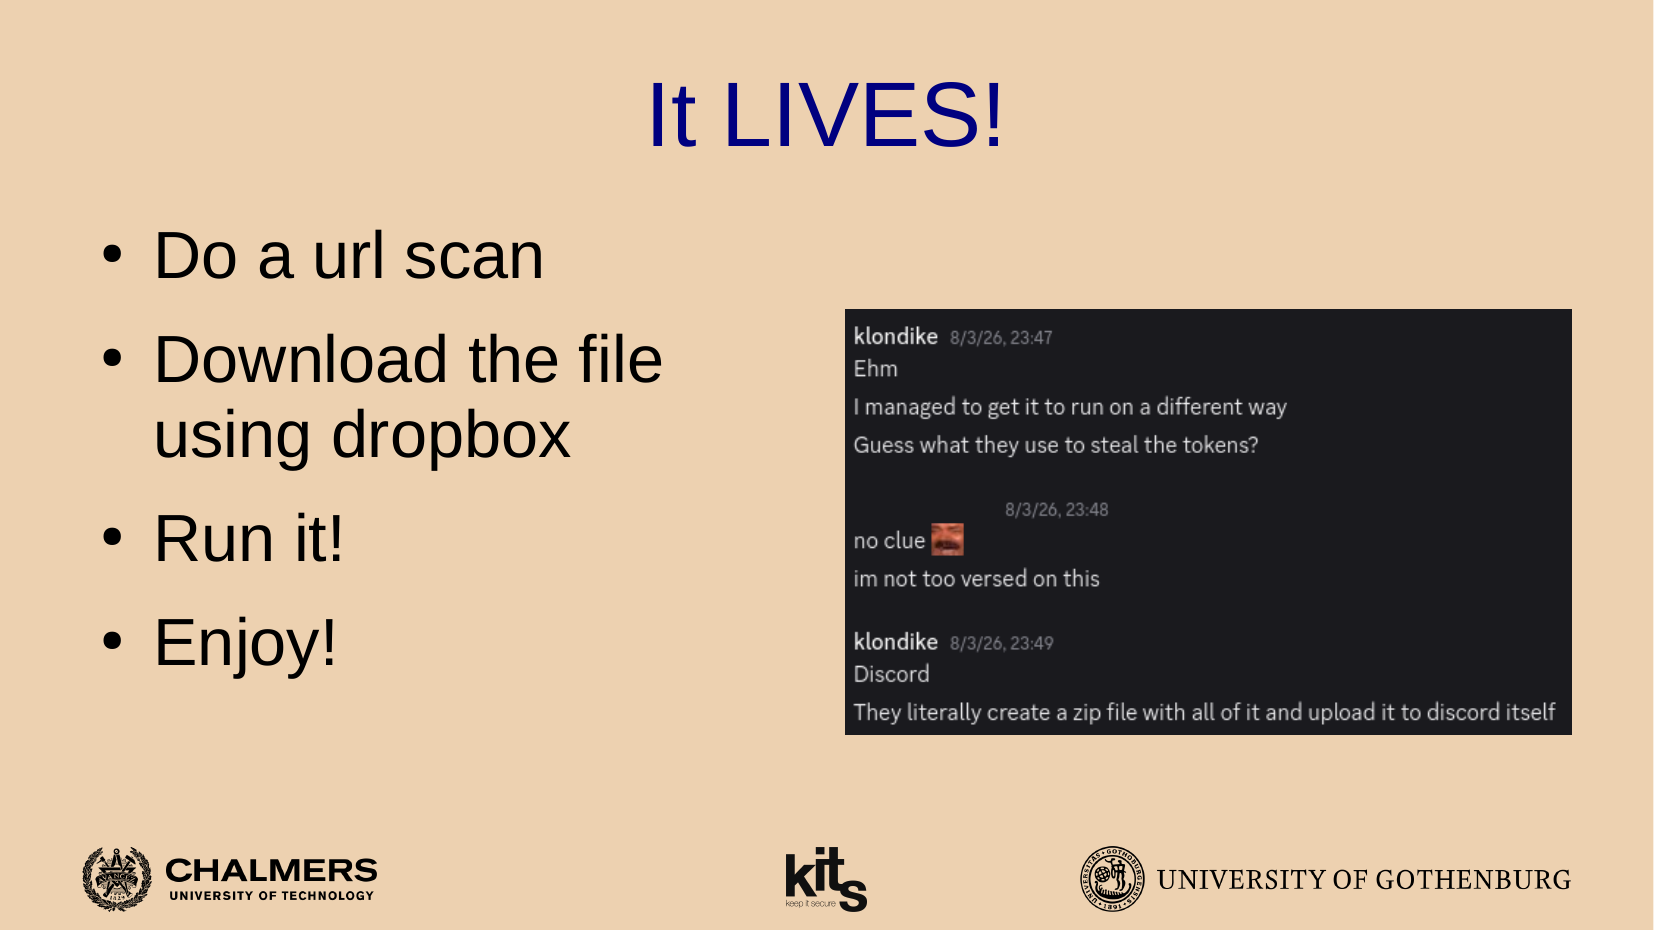

# It LIVES!
Do a url scan
Download the file using dropbox
Run it!
Enjoy!